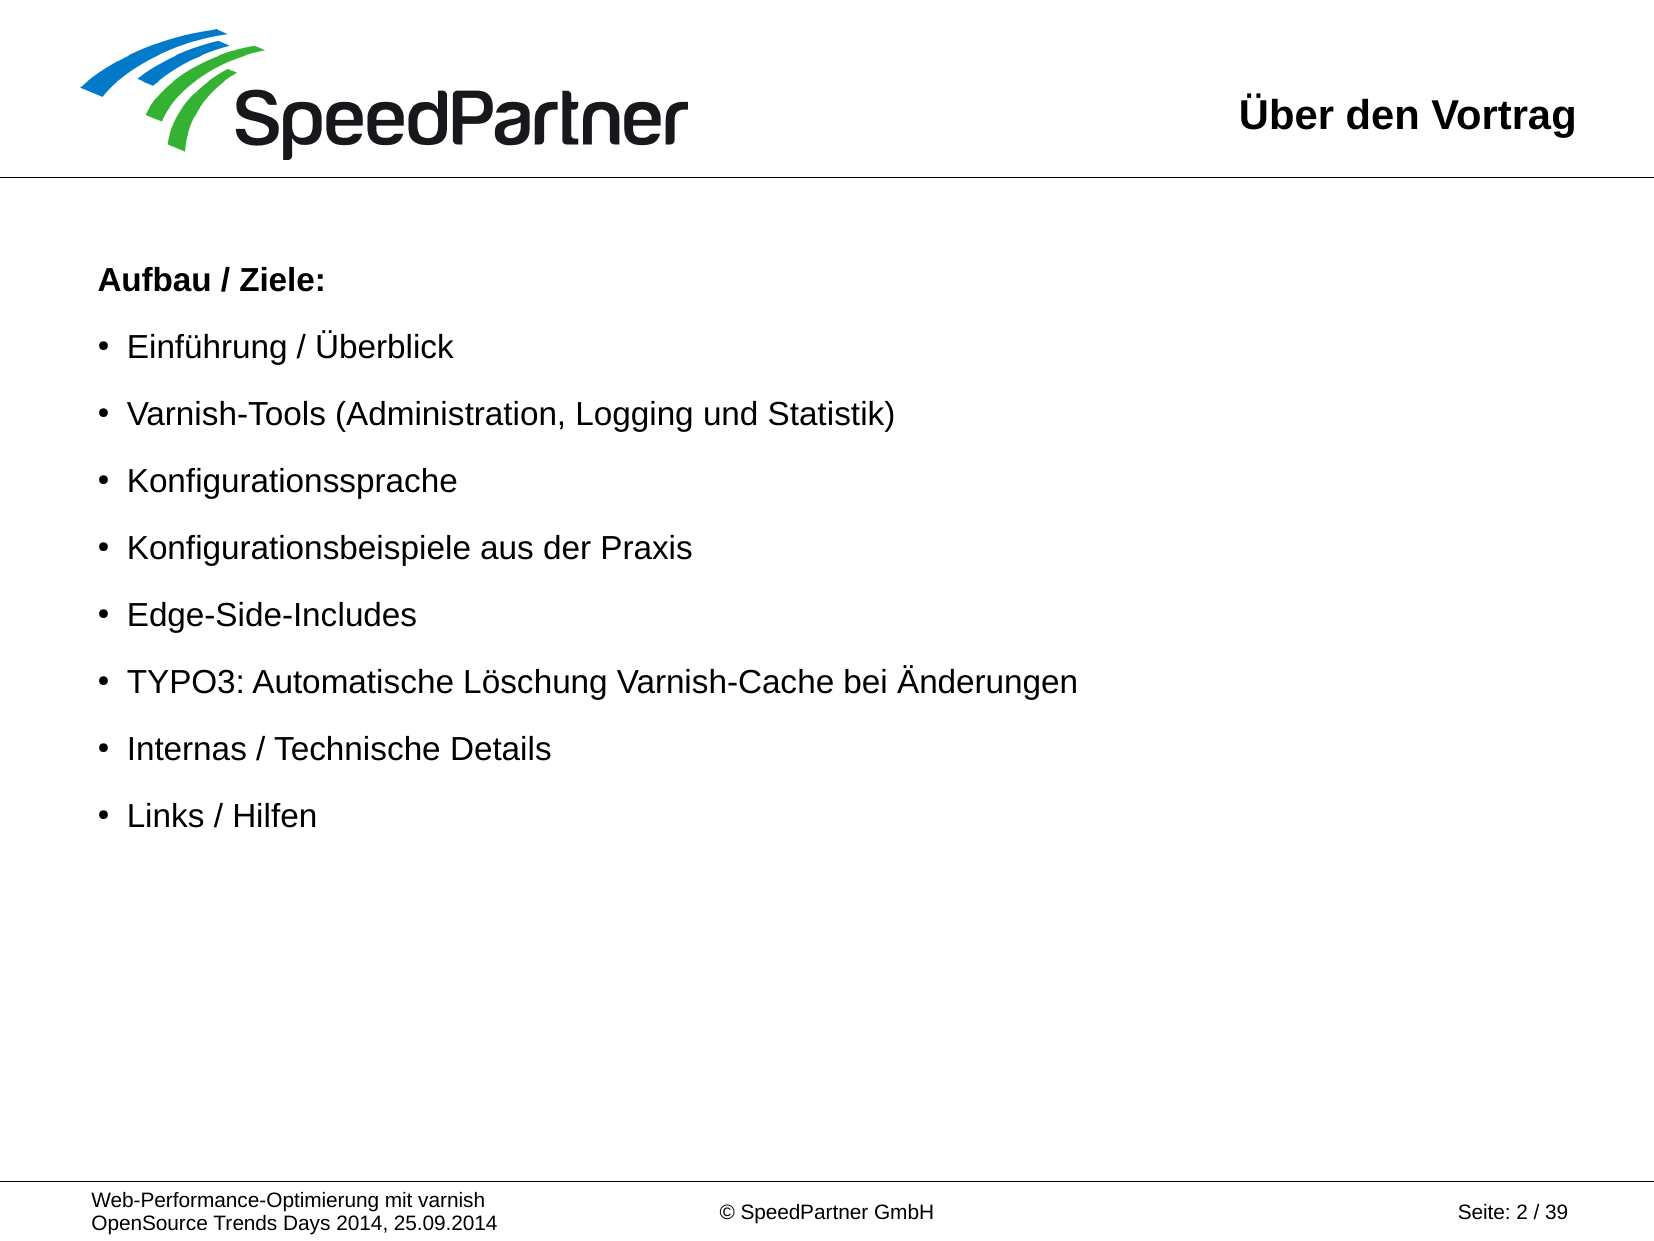

# Über den Vortrag
Aufbau / Ziele:
Einführung / Überblick
Varnish-Tools (Administration, Logging und Statistik)
Konfigurationssprache
Konfigurationsbeispiele aus der Praxis
Edge-Side-Includes
TYPO3: Automatische Löschung Varnish-Cache bei Änderungen
Internas / Technische Details
Links / Hilfen